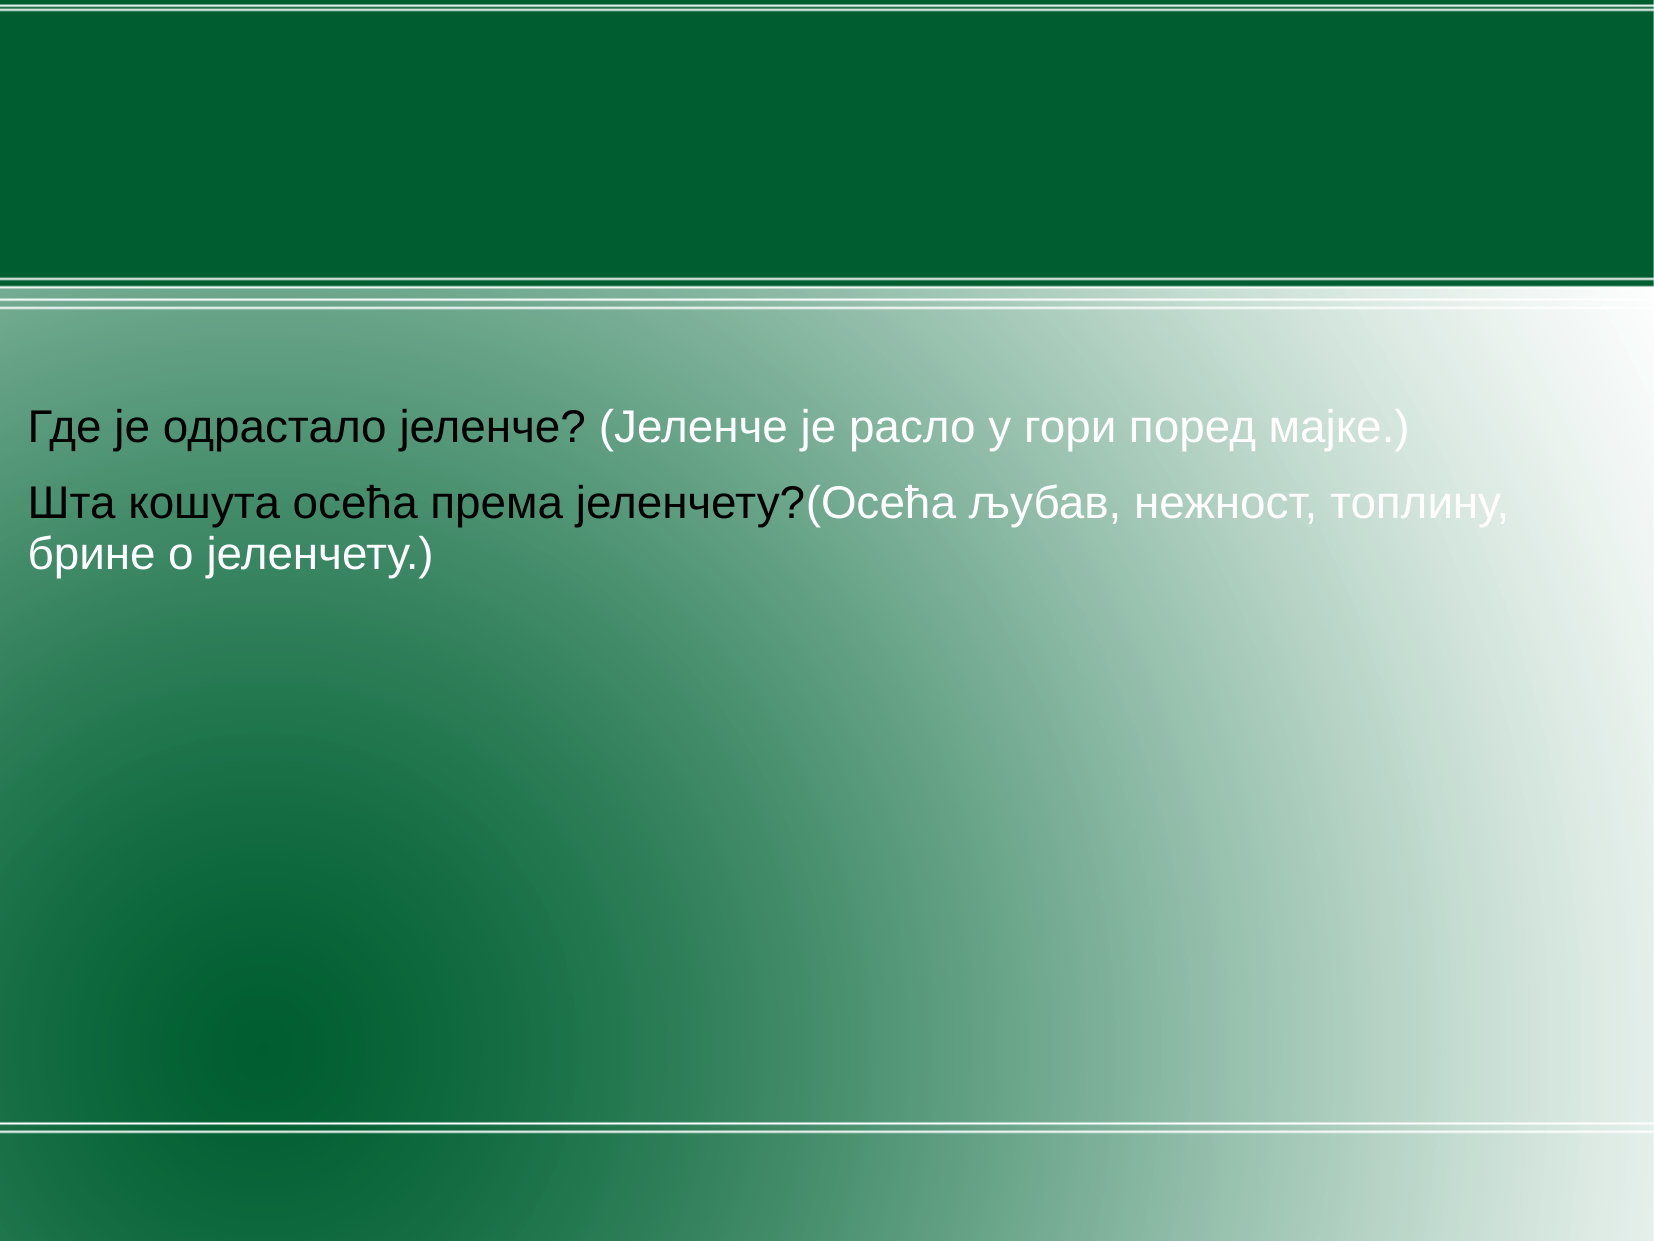

Где је одрастало јеленче? (Јеленче је расло у гори поред мајке.)
Шта кошута осећа према јеленчету?(Осећа љубав, нежност, топлину, брине о јеленчету.)